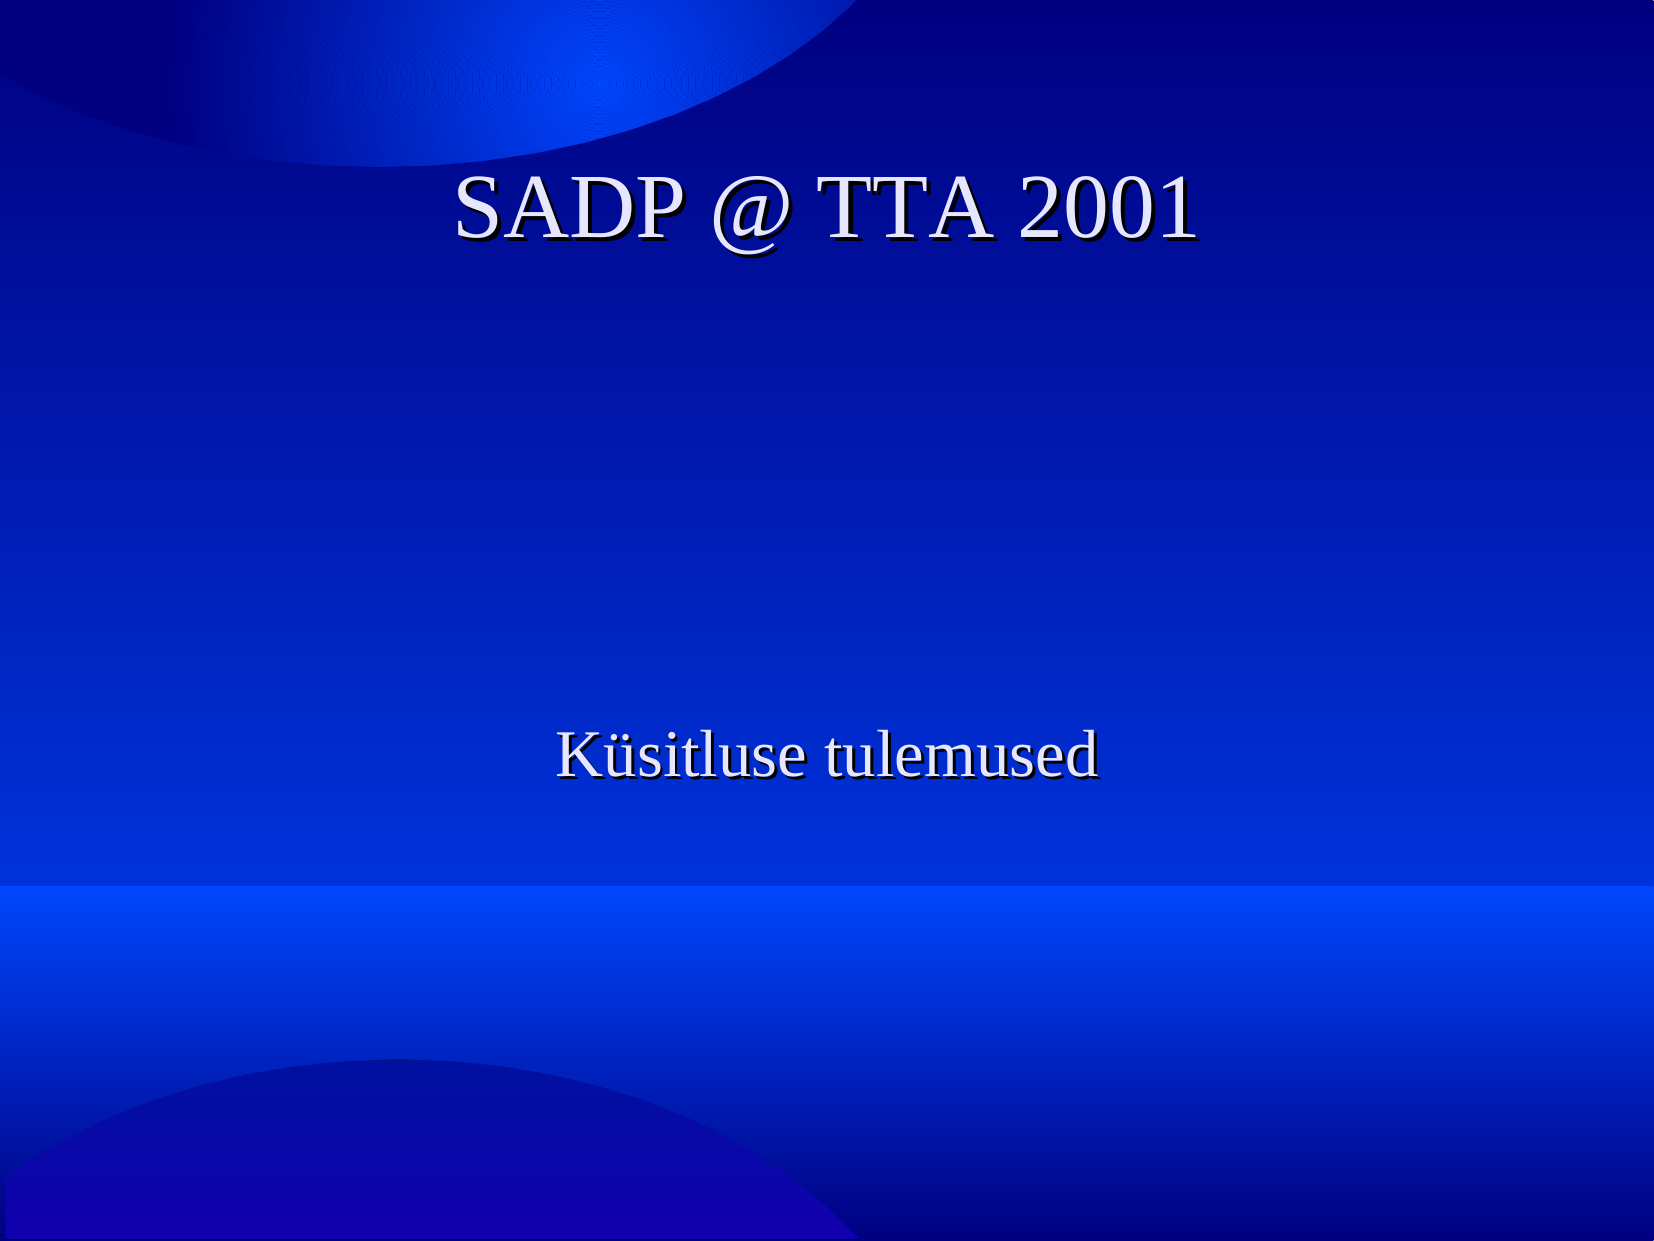

# SADP @ TTA 2001
Küsitluse tulemused